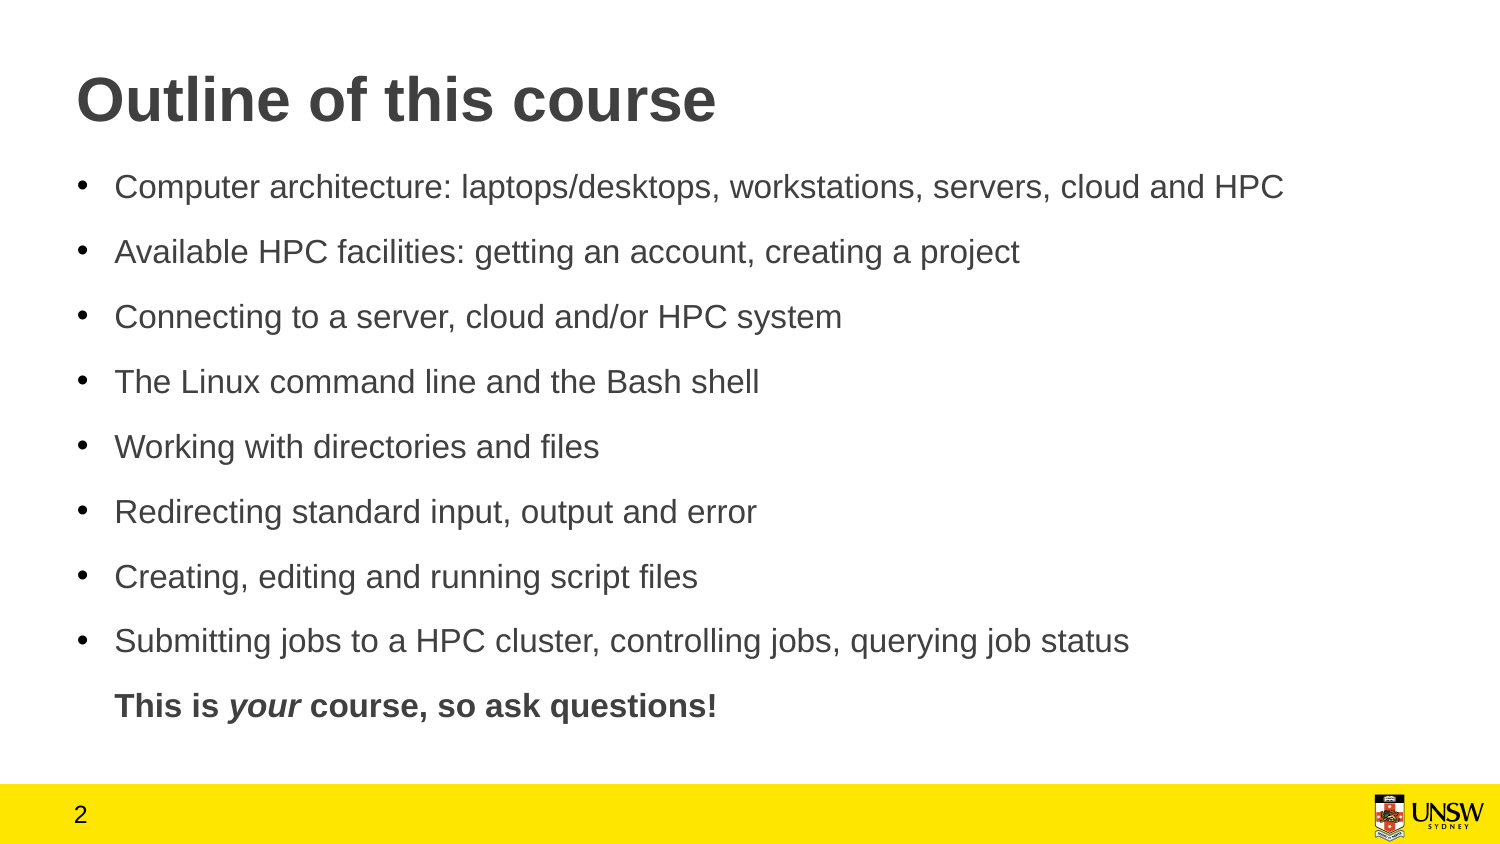

# Outline of this course
Computer architecture: laptops/desktops, workstations, servers, cloud and HPC
Available HPC facilities: getting an account, creating a project
Connecting to a server, cloud and/or HPC system
The Linux command line and the Bash shell
Working with directories and files
Redirecting standard input, output and error
Creating, editing and running script files
Submitting jobs to a HPC cluster, controlling jobs, querying job status
This is your course, so ask questions!